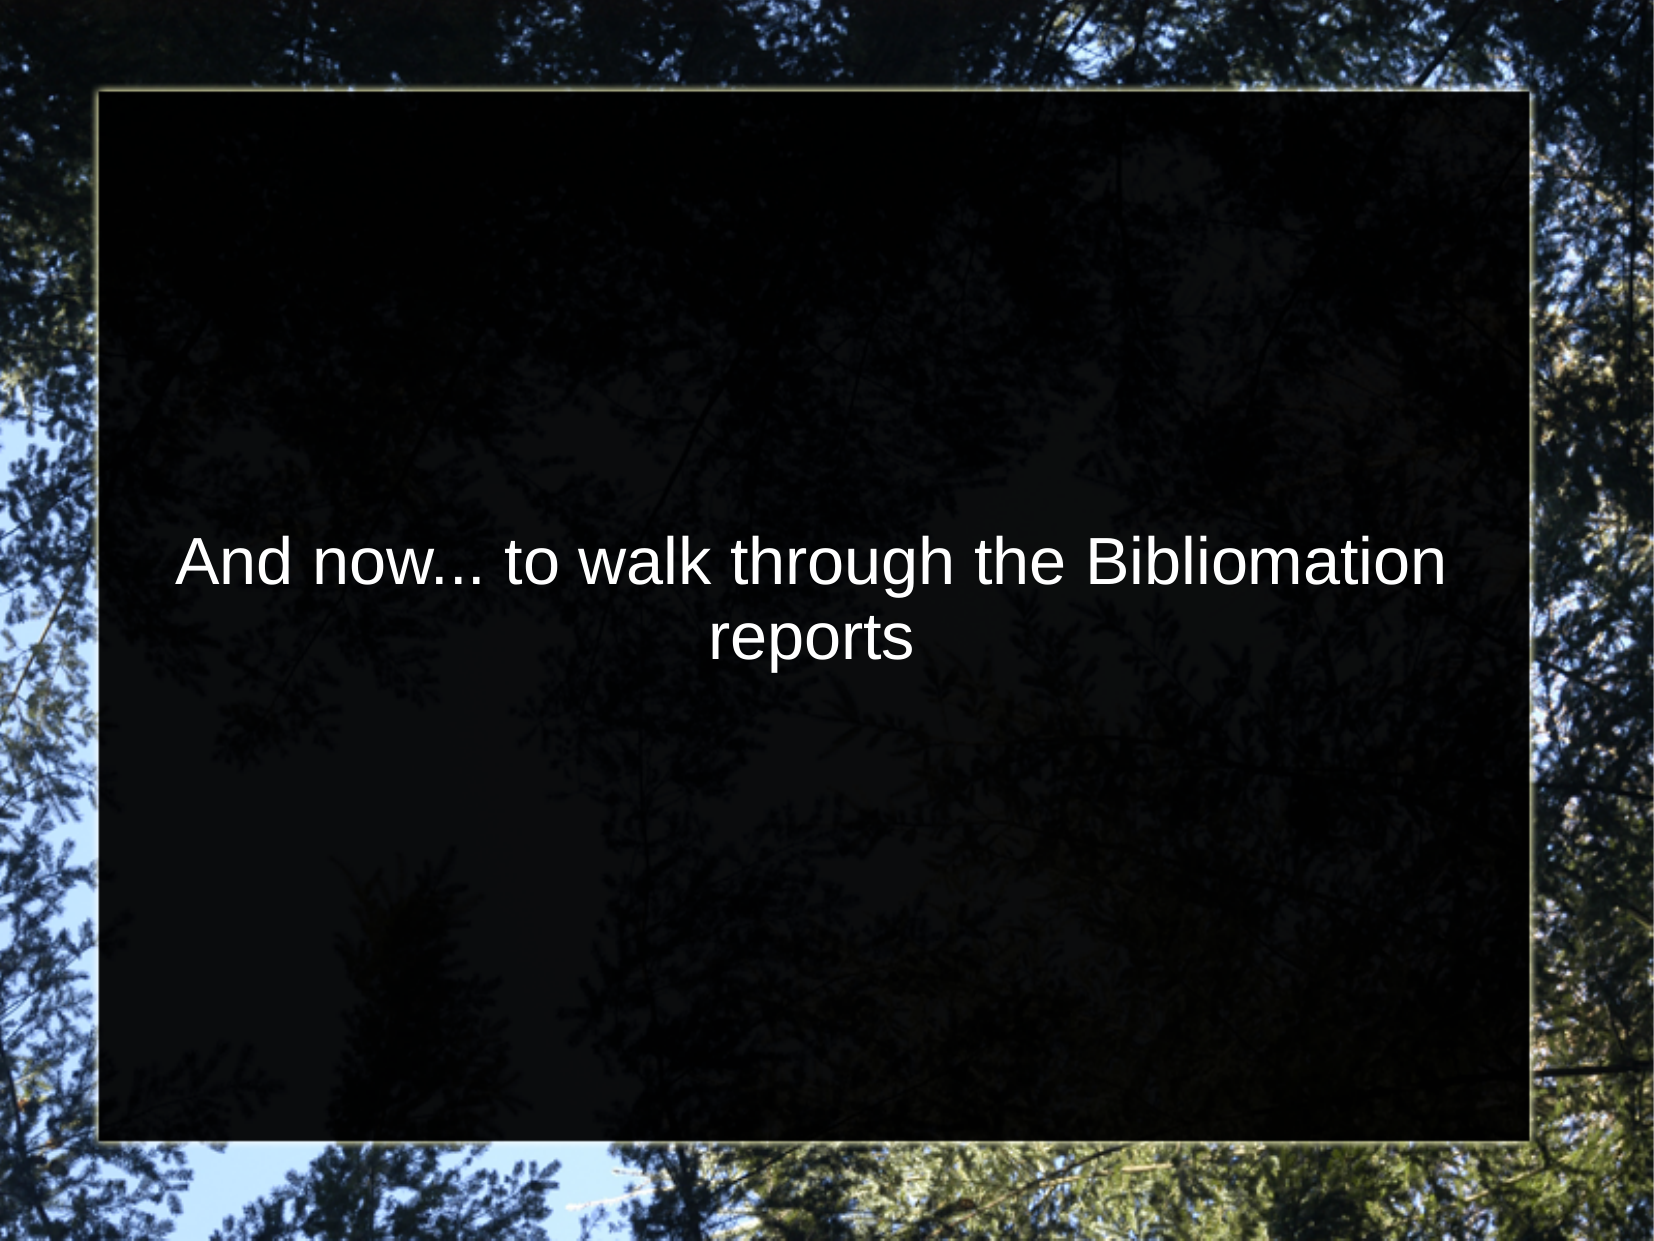

# And now... to walk through the Bibliomation reports